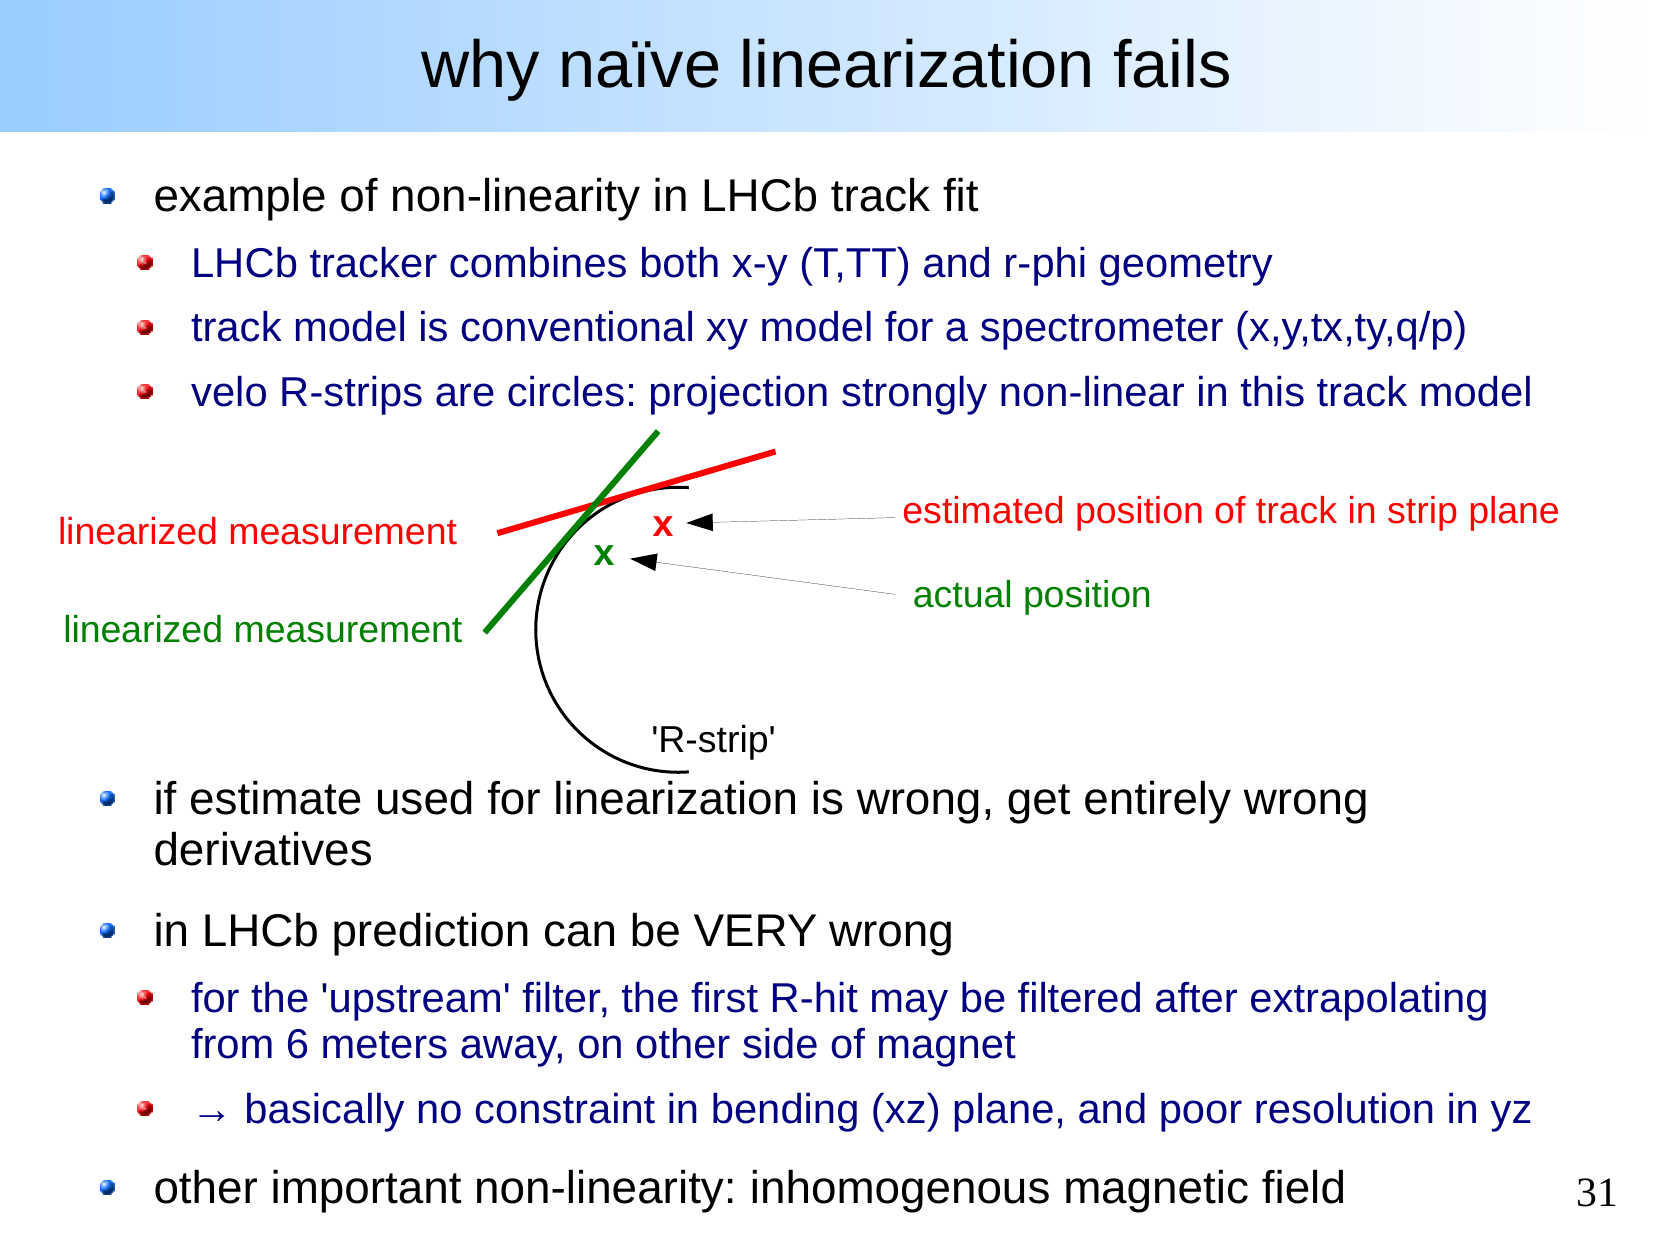

# why naïve linearization fails
example of non-linearity in LHCb track fit
LHCb tracker combines both x-y (T,TT) and r-phi geometry
track model is conventional xy model for a spectrometer (x,y,tx,ty,q/p)
velo R-strips are circles: projection strongly non-linear in this track model
estimated position of track in strip plane
x
linearized measurement
x
actual position
linearized measurement
'R-strip'
if estimate used for linearization is wrong, get entirely wrong derivatives
in LHCb prediction can be VERY wrong
for the 'upstream' filter, the first R-hit may be filtered after extrapolating from 6 meters away, on other side of magnet
→ basically no constraint in bending (xz) plane, and poor resolution in yz
other important non-linearity: inhomogenous magnetic field
31